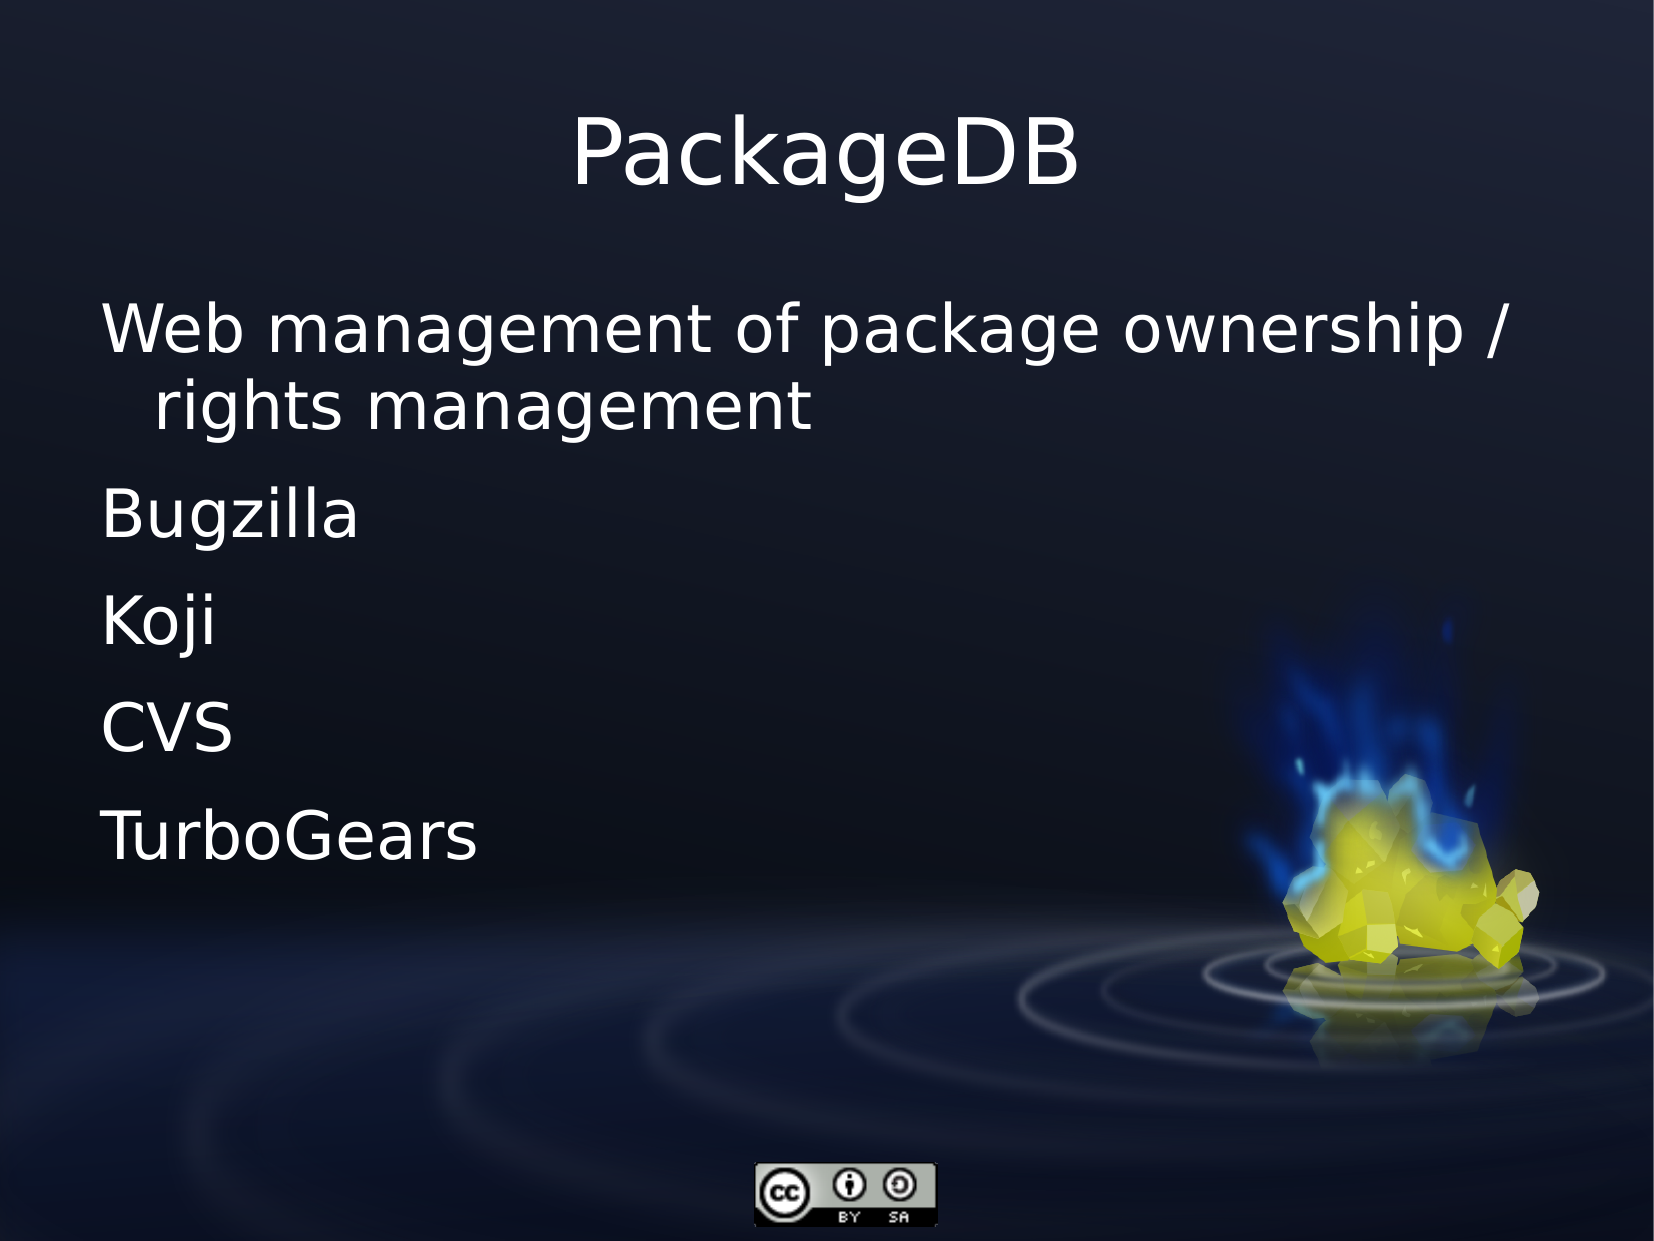

# PackageDB
Web management of package ownership / rights management
Bugzilla
Koji
CVS
TurboGears